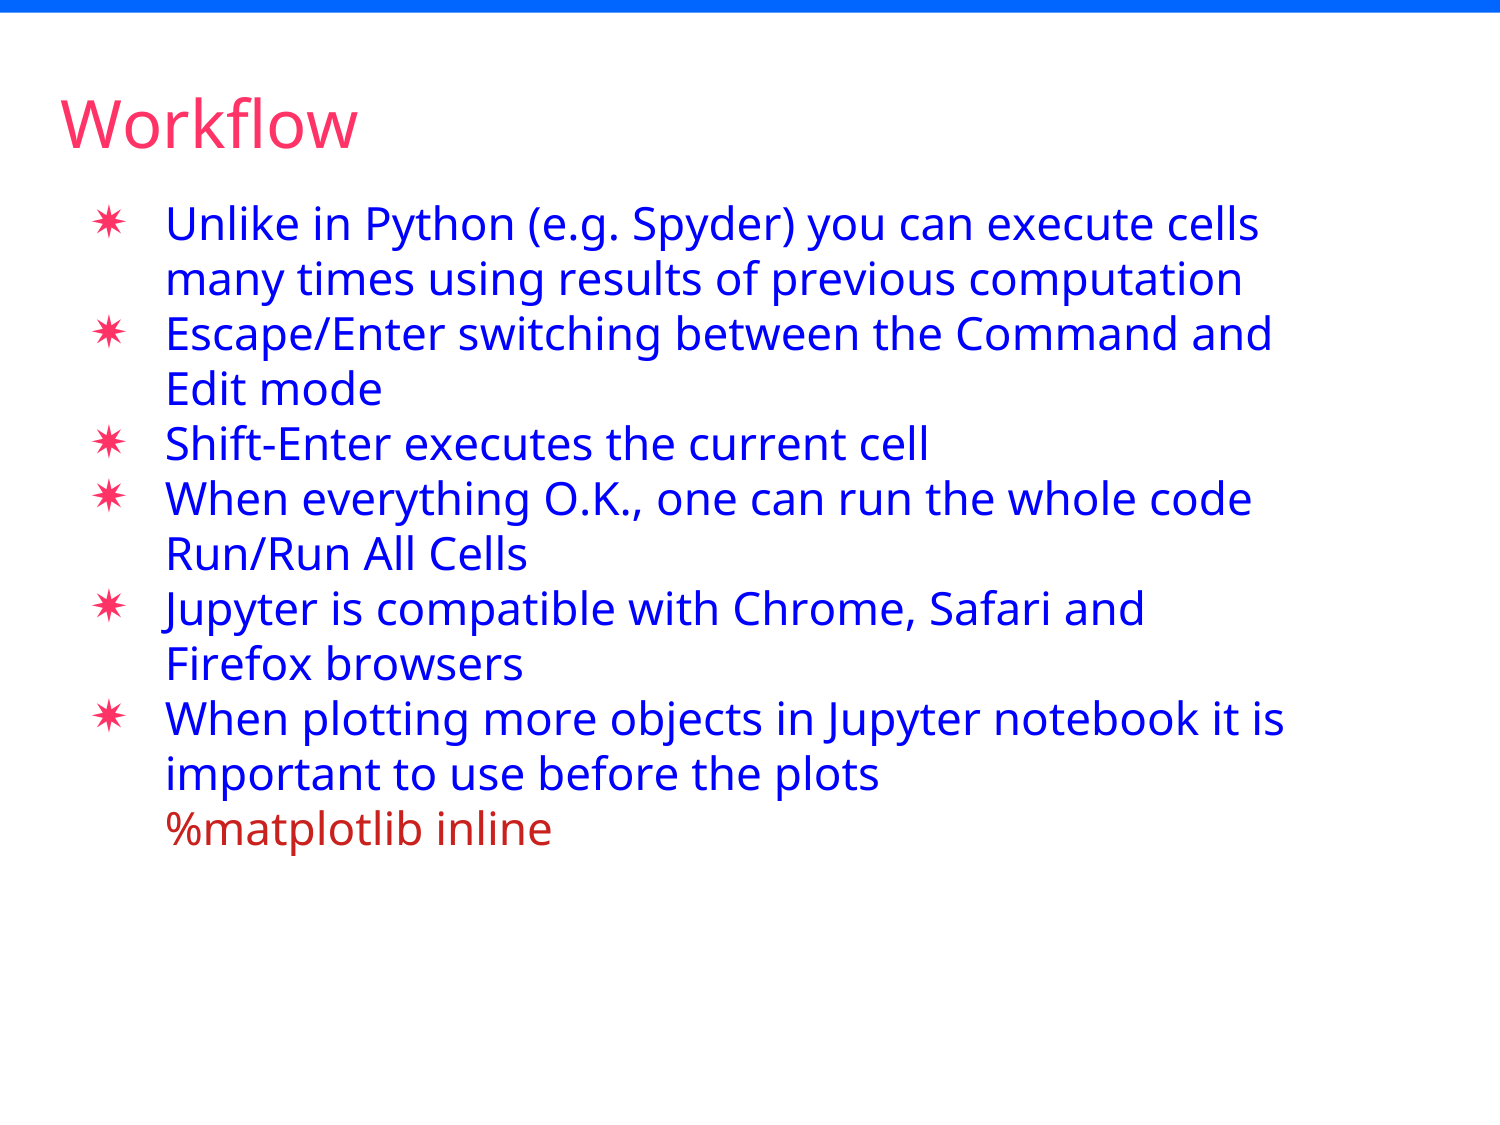

Workflow
Unlike in Python (e.g. Spyder) you can execute cells many times using results of previous computation
Escape/Enter switching between the Command and Edit mode
Shift-Enter executes the current cell
When everything O.K., one can run the whole code Run/Run All Cells
Jupyter is compatible with Chrome, Safari and Firefox browsers
When plotting more objects in Jupyter notebook it is important to use before the plots
%matplotlib inline
8